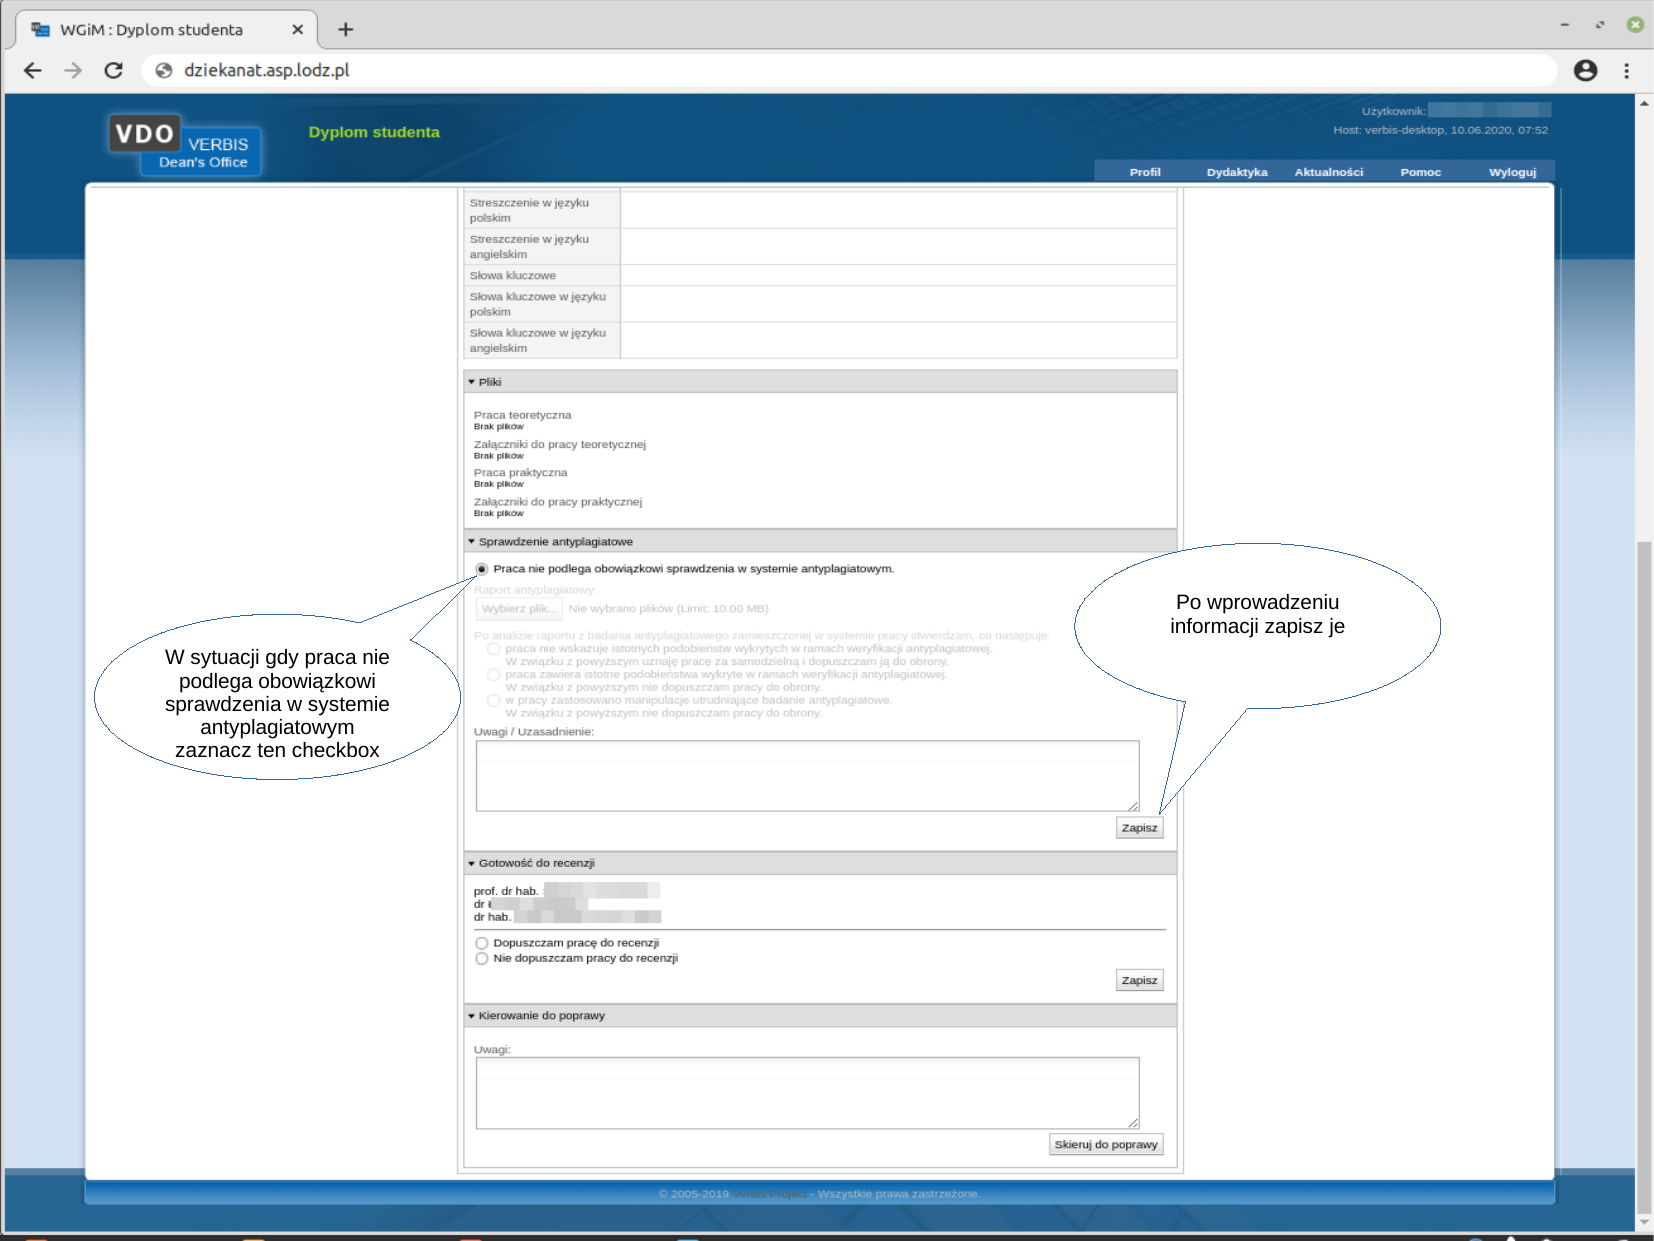

Po wprowadzeniu informacji zapisz je
W sytuacji gdy praca nie podlega obowiązkowi sprawdzenia w systemie antyplagiatowym zaznacz ten checkbox